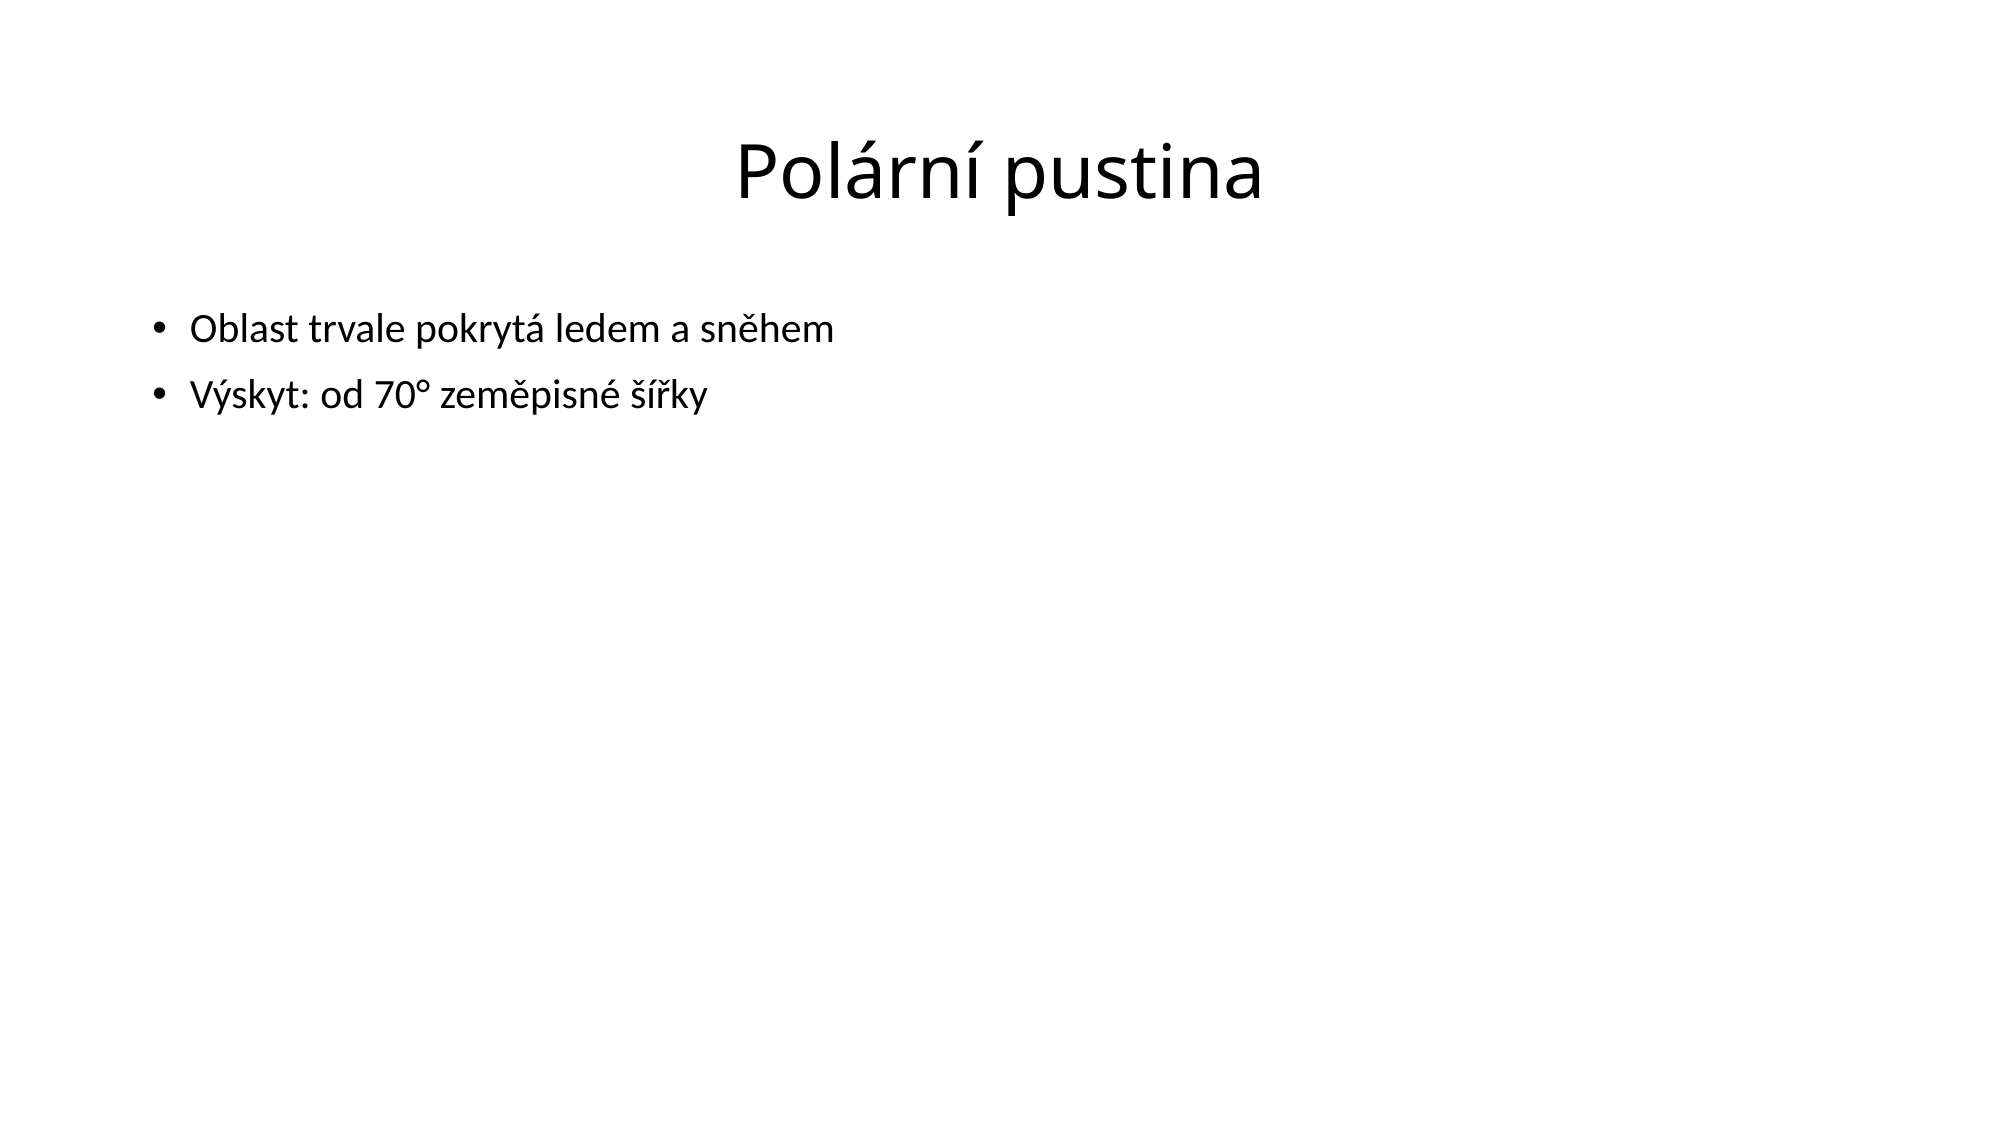

# Polární pustina
Oblast trvale pokrytá ledem a sněhem
Výskyt: od 70° zeměpisné šířky